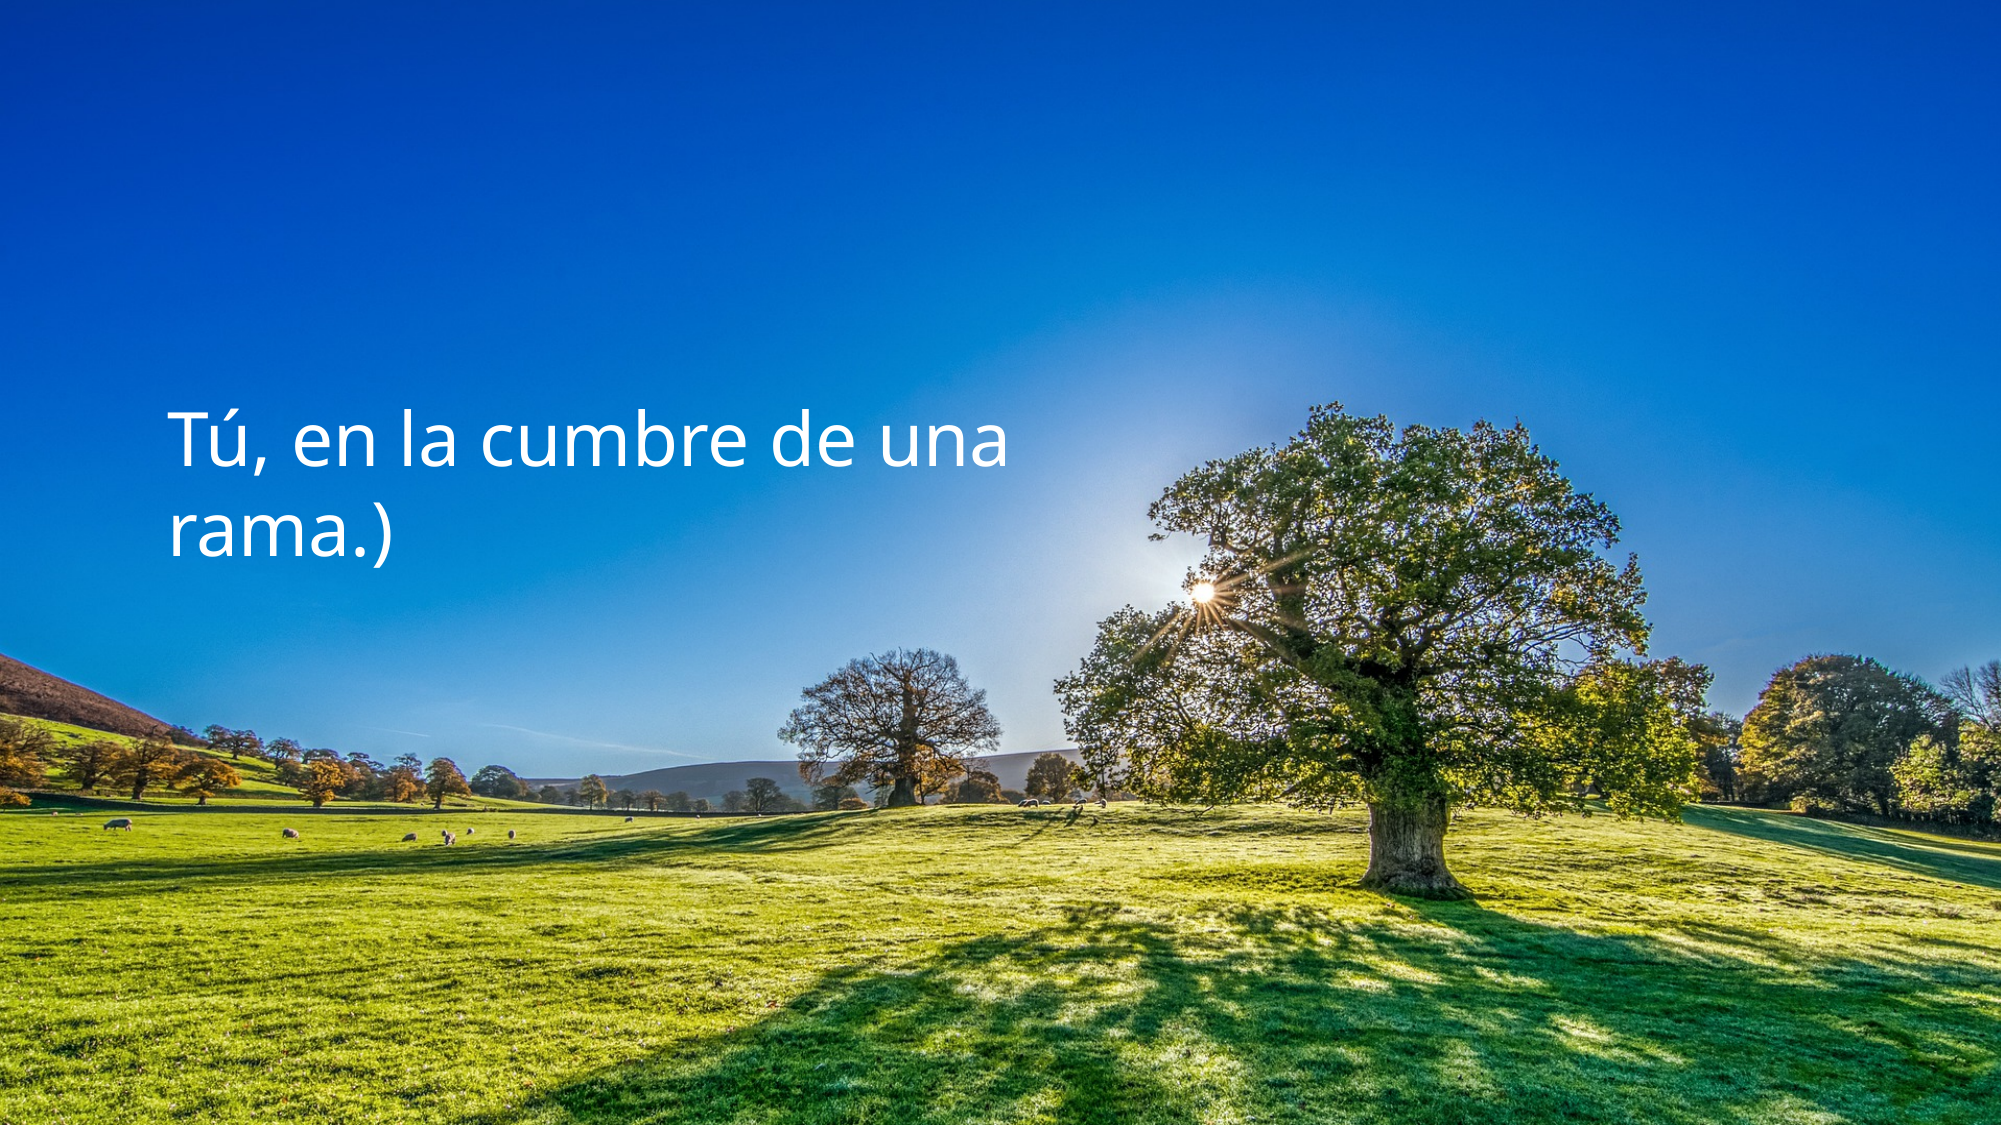

Tú, en la cumbre de una rama.)